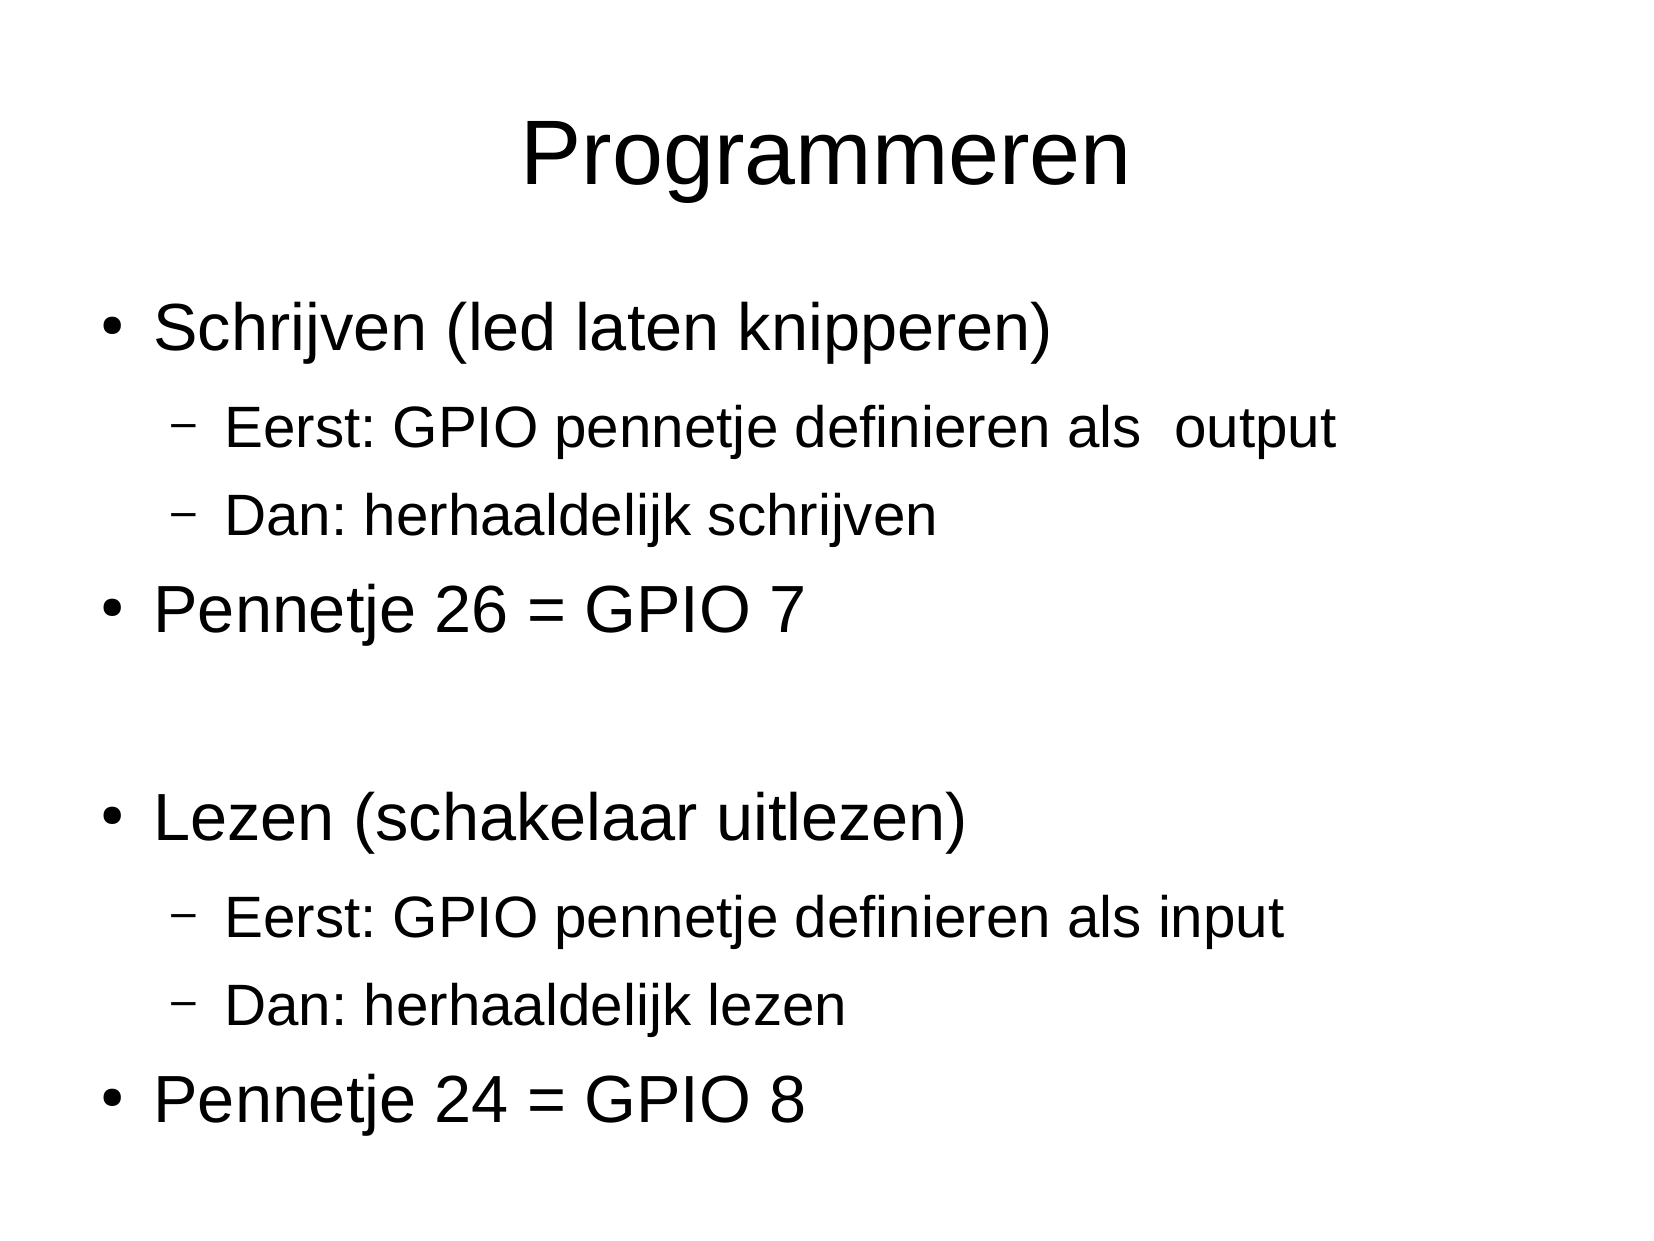

# Programmeren
Schrijven (led laten knipperen)
Eerst: GPIO pennetje definieren als output
Dan: herhaaldelijk schrijven
Pennetje 26 = GPIO 7
Lezen (schakelaar uitlezen)
Eerst: GPIO pennetje definieren als input
Dan: herhaaldelijk lezen
Pennetje 24 = GPIO 8